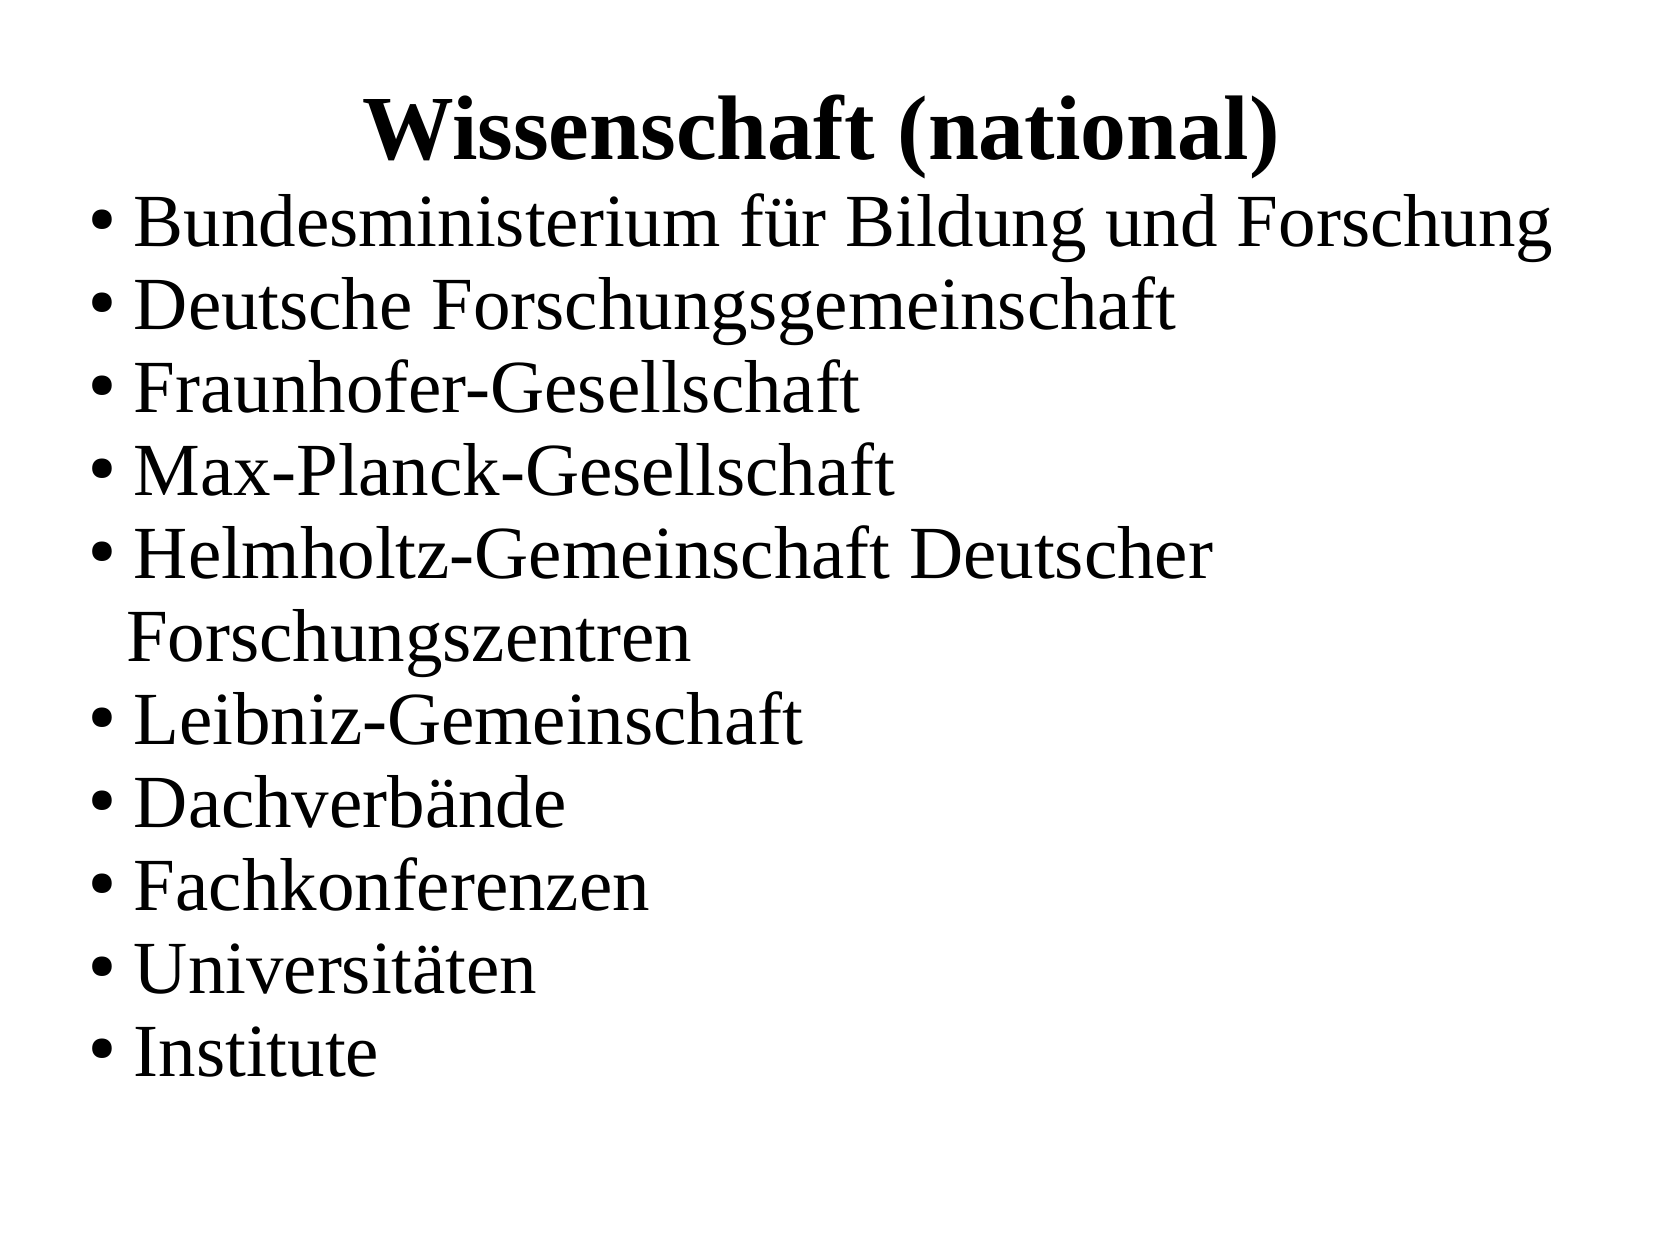

Wissenschaft (national)
 Bundesministerium für Bildung und Forschung
 Deutsche Forschungsgemeinschaft
 Fraunhofer-Gesellschaft
 Max-Planck-Gesellschaft
 Helmholtz-Gemeinschaft Deutscher Forschungszentren
 Leibniz-Gemeinschaft
 Dachverbände
 Fachkonferenzen
 Universitäten
 Institute